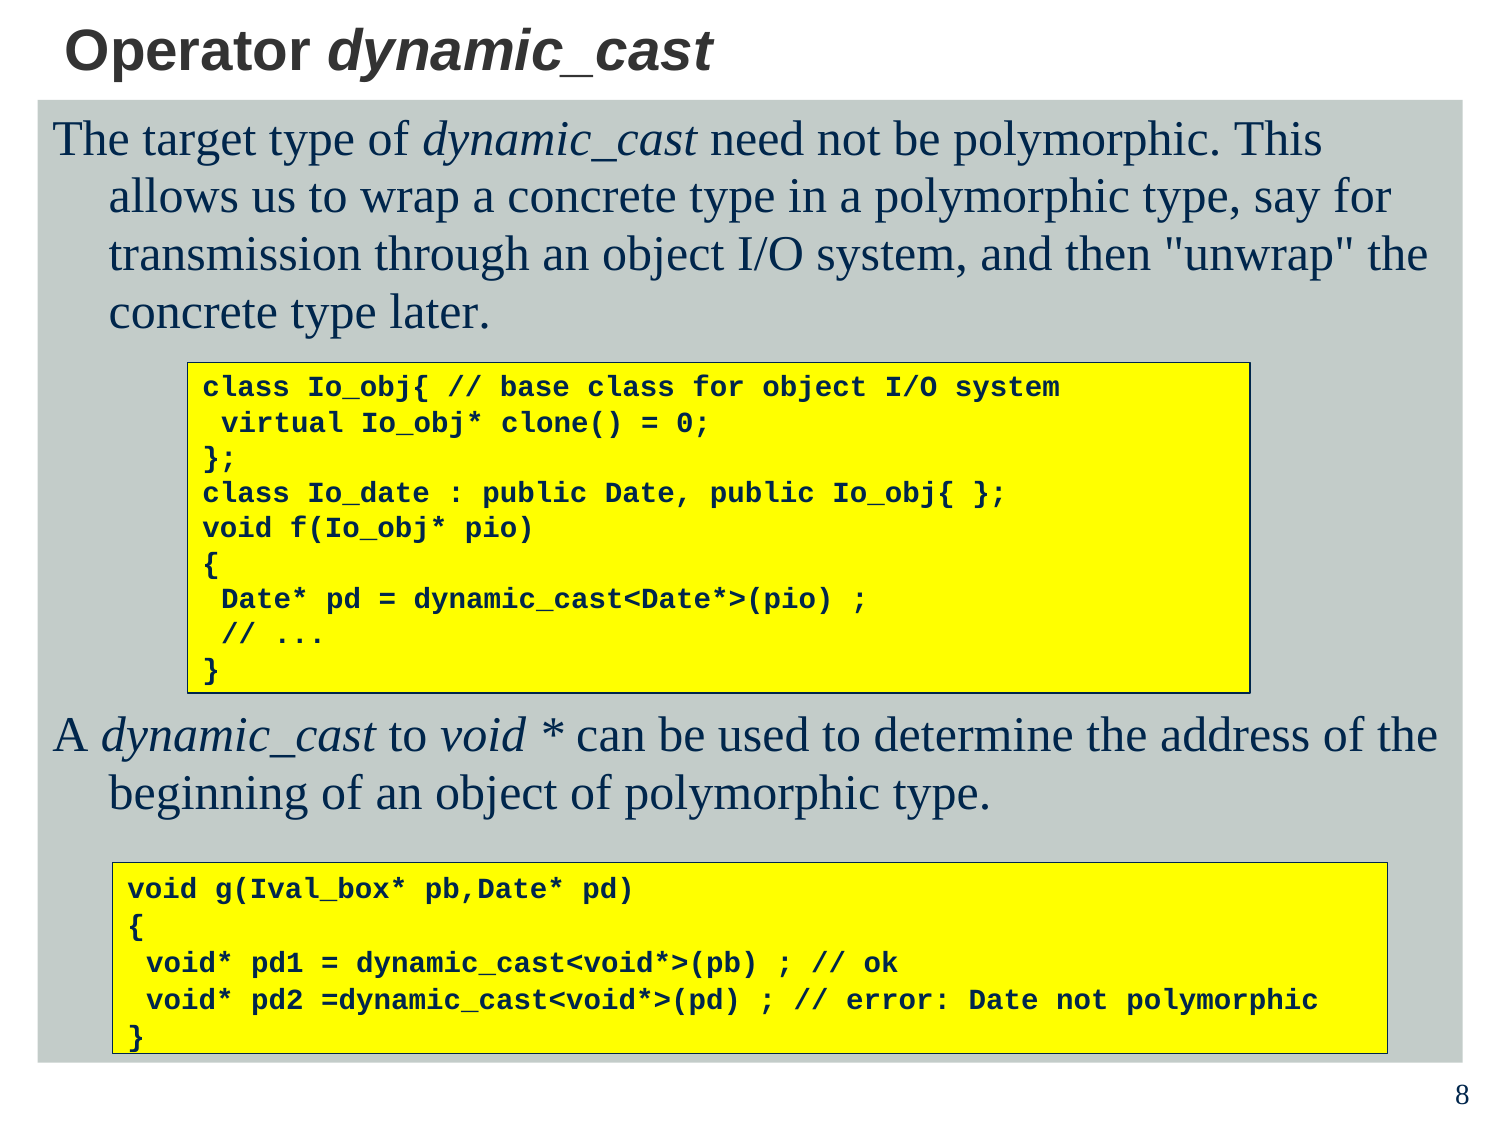

# Operator dynamic_cast
The target type of dynamic_cast need not be polymorphic. This allows us to wrap a concrete type in a polymorphic type, say for transmission through an object I/O system, and then "unwrap" the concrete type later.
A dynamic_cast to void * can be used to determine the address of the beginning of an object of polymorphic type.
class Io_obj{ // base class for object I/O system
	virtual Io_obj* clone() = 0;
};
class Io_date : public Date, public Io_obj{ };
void f(Io_obj* pio)
{
	Date* pd = dynamic_cast<Date*>(pio) ;
	// ...
}
void g(Ival_box* pb,Date* pd)
{
	void* pd1 = dynamic_cast<void*>(pb) ; // ok
	void* pd2 =dynamic_cast<void*>(pd) ; // error: Date not polymorphic
}